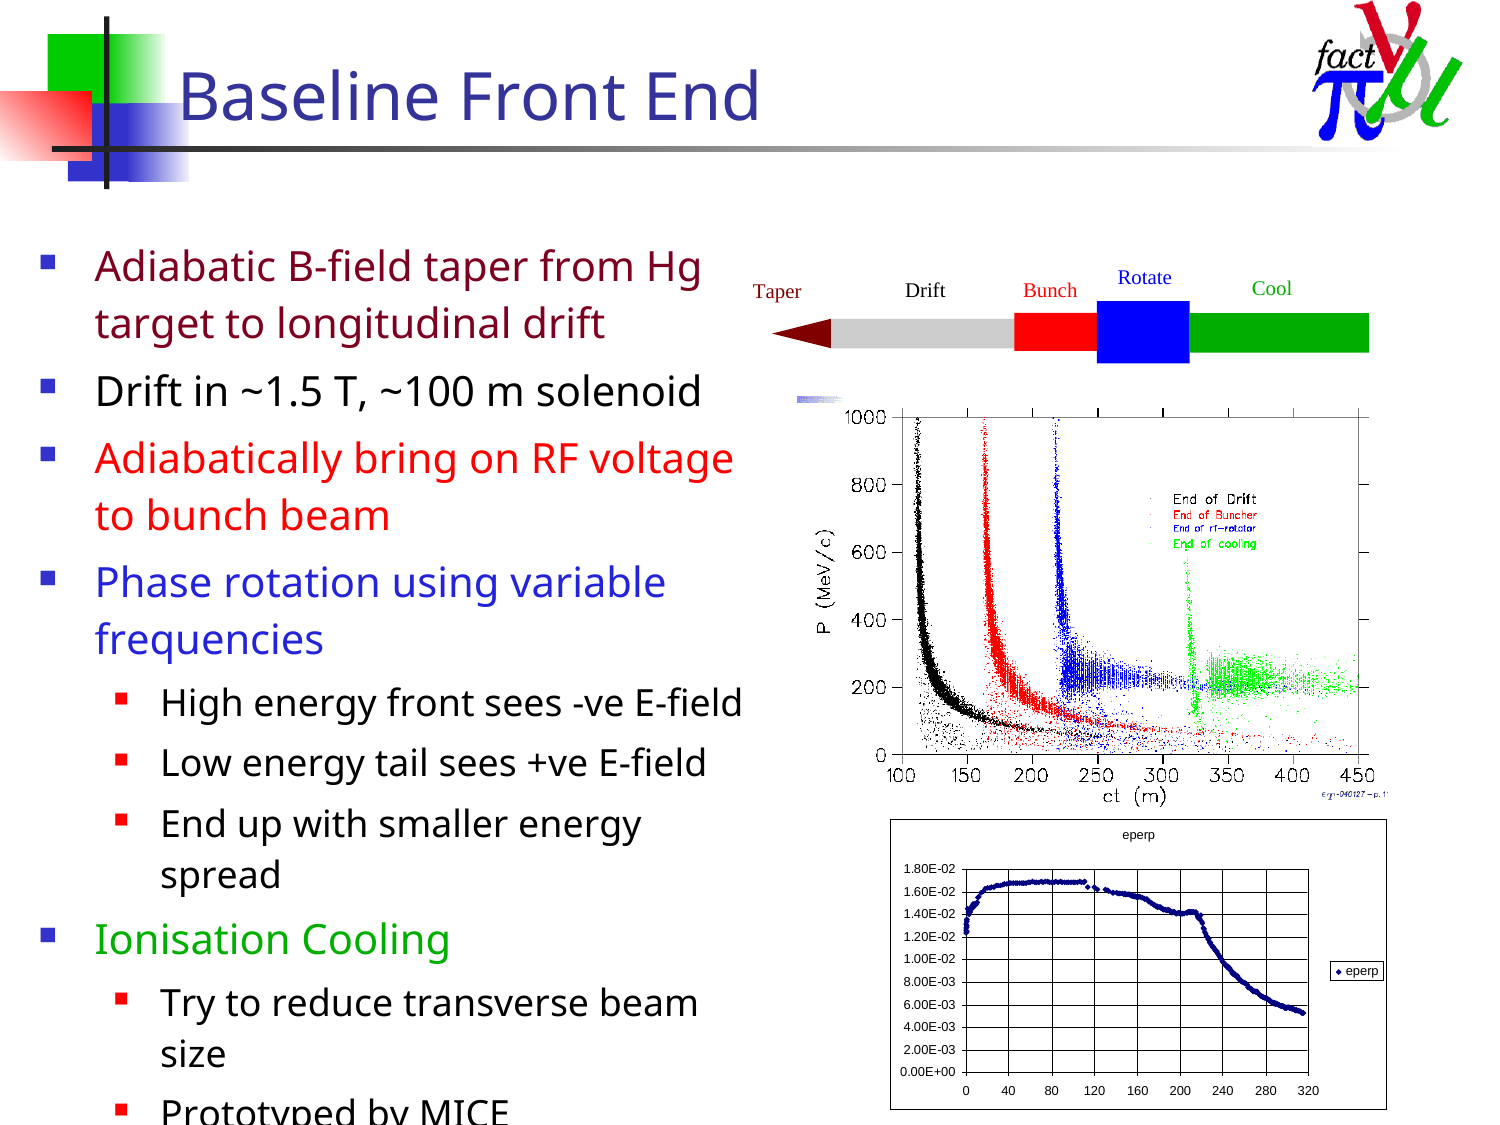

# Baseline Front End
Adiabatic B-field taper from Hg target to longitudinal drift
Drift in ~1.5 T, ~100 m solenoid
Adiabatically bring on RF voltage to bunch beam
Phase rotation using variable frequencies
High energy front sees -ve E-field
Low energy tail sees +ve E-field
End up with smaller energy spread
Ionisation Cooling
Try to reduce transverse beam size
Prototyped by MICE
Results in a beam suitable for acceleration
Rotate
Cool
Bunch
Drift
Taper